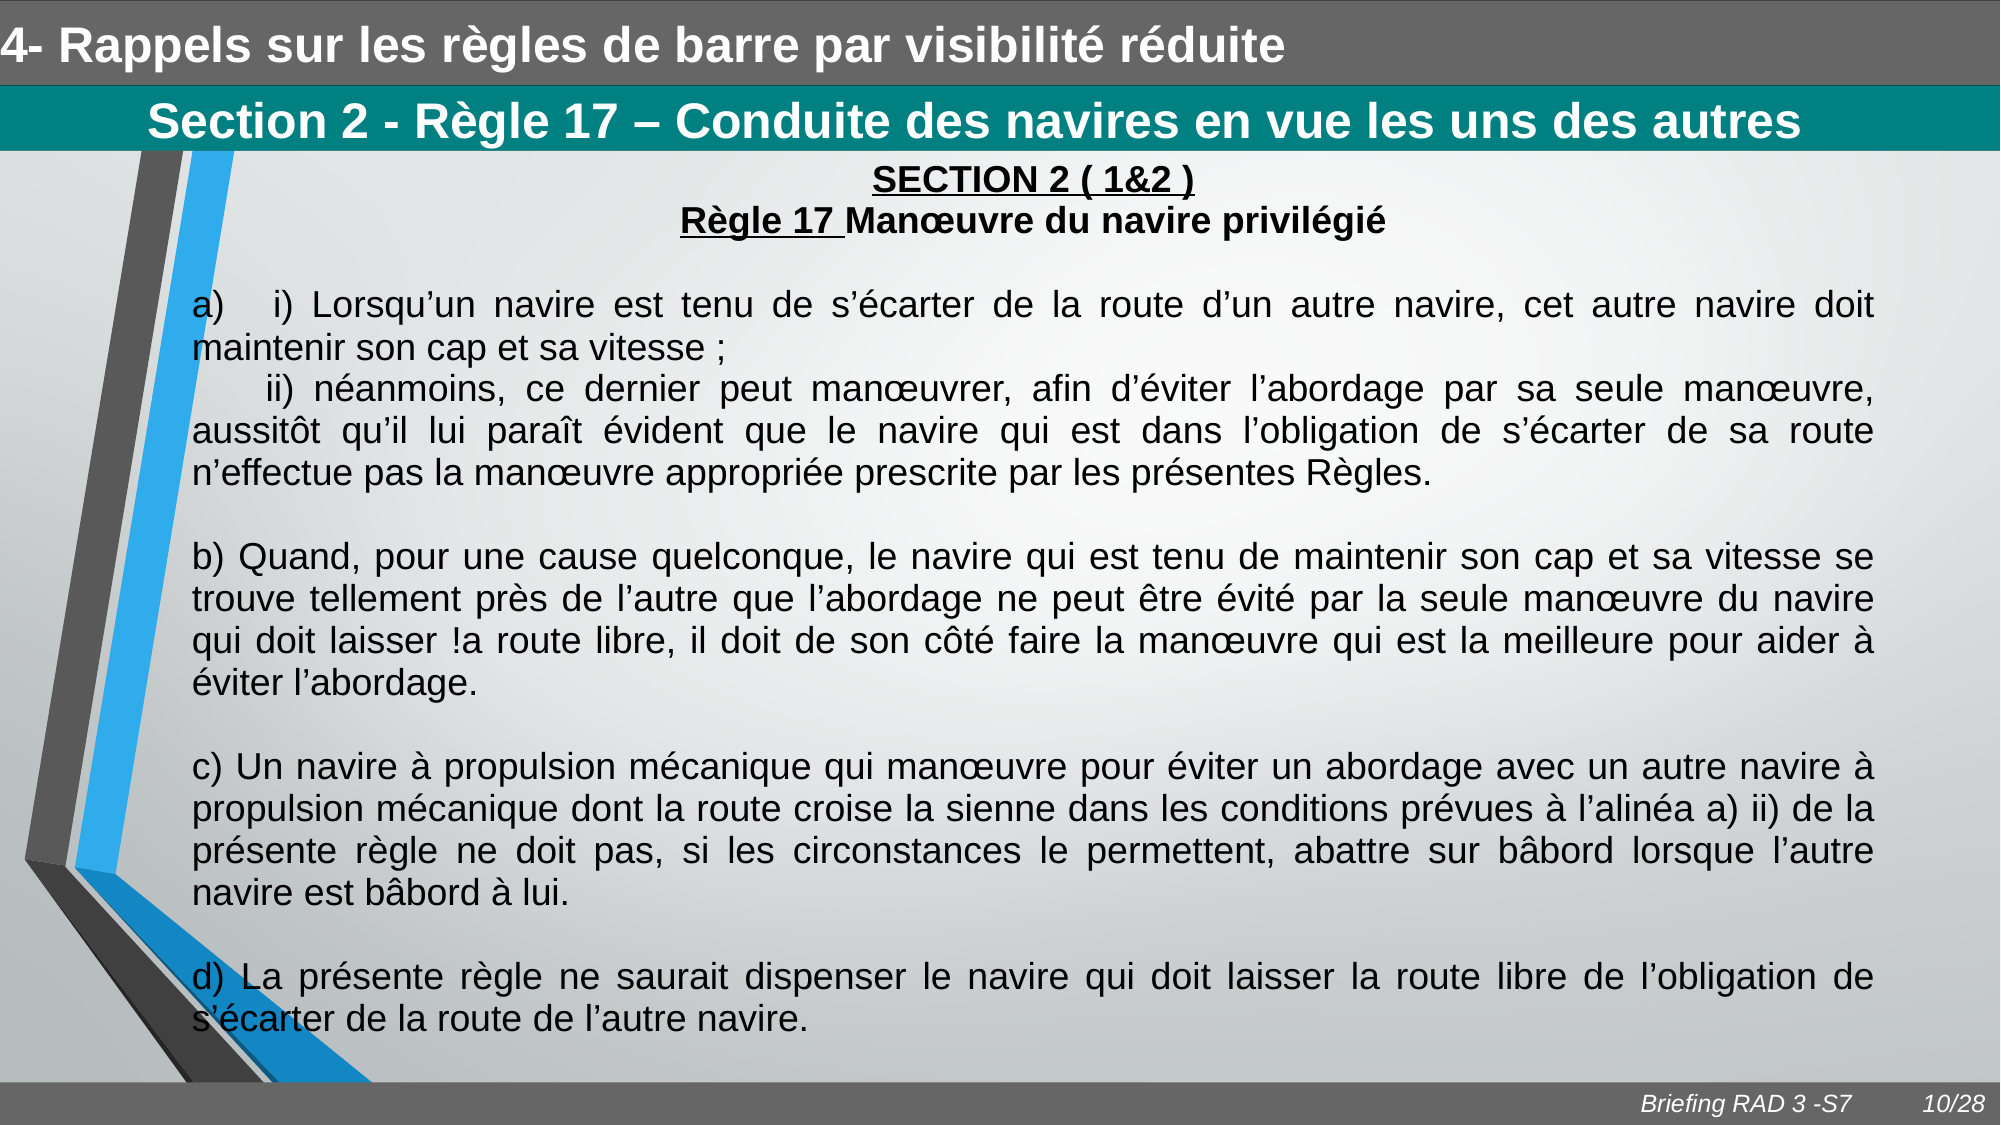

# 4- Rappels sur les règles de barre par visibilité réduite
		Section 2 - Règle 17 – Conduite des navires en vue les uns des autres
SECTION 2 ( 1&2 )
Règle 17 Manœuvre du navire privilégié
a) 	i) Lorsqu’un navire est tenu de s’écarter de la route d’un autre navire, cet autre navire doit maintenir son cap et sa vitesse ;
ii) néanmoins, ce dernier peut manœuvrer, afin d’éviter l’abordage par sa seule manœuvre, aussitôt qu’il lui paraît évident que le navire qui est dans l’obligation de s’écarter de sa route n’effectue pas la manœuvre appropriée prescrite par les présentes Règles.
b) Quand, pour une cause quelconque, le navire qui est tenu de maintenir son cap et sa vitesse se trouve tellement près de l’autre que l’abordage ne peut être évité par la seule manœuvre du navire qui doit laisser !a route libre, il doit de son côté faire la manœuvre qui est la meilleure pour aider à éviter l’abordage.
c) Un navire à propulsion mécanique qui manœuvre pour éviter un abordage avec un autre navire à propulsion mécanique dont la route croise la sienne dans les conditions prévues à l’alinéa a) ii) de la présente règle ne doit pas, si les circonstances le permettent, abattre sur bâbord lorsque l’autre navire est bâbord à lui.
d) La présente règle ne saurait dispenser le navire qui doit laisser la route libre de l’obligation de s’écarter de la route de l’autre navire.
Briefing RAD 3 -S7 /28